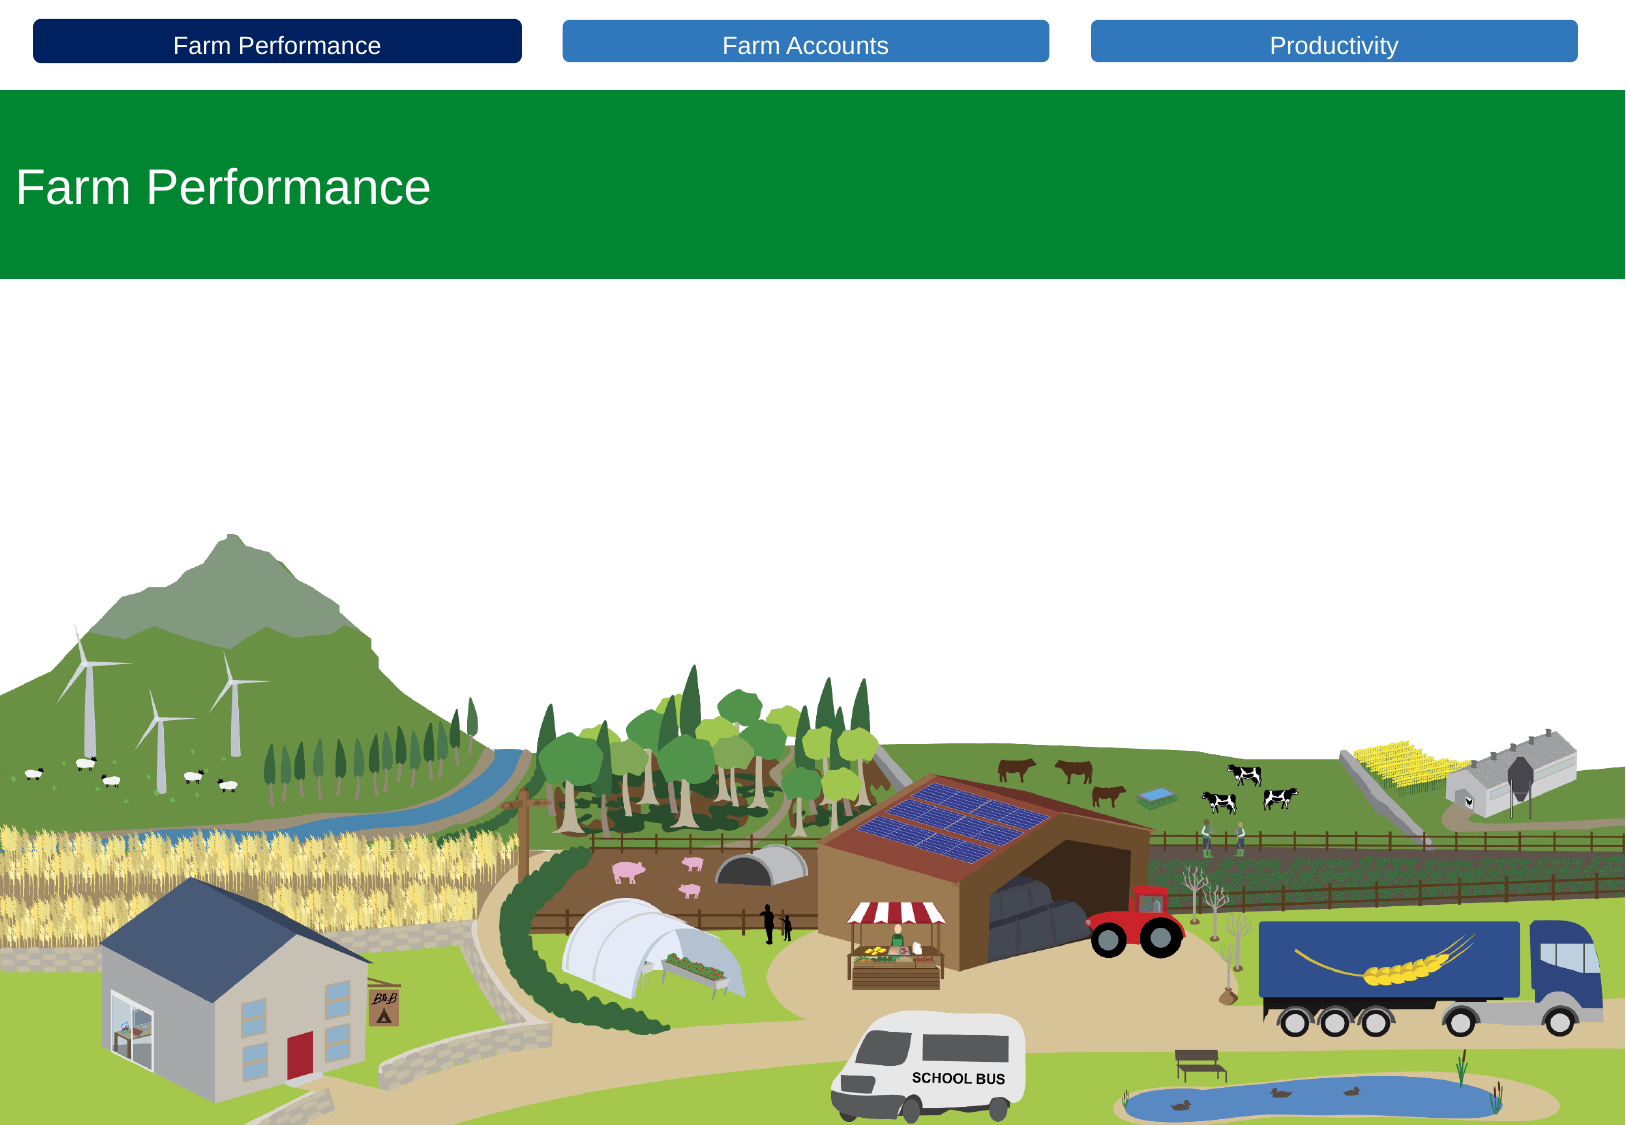

Farm Performance
Farm Accounts
Productivity
# Farm Performance
Farm Performance